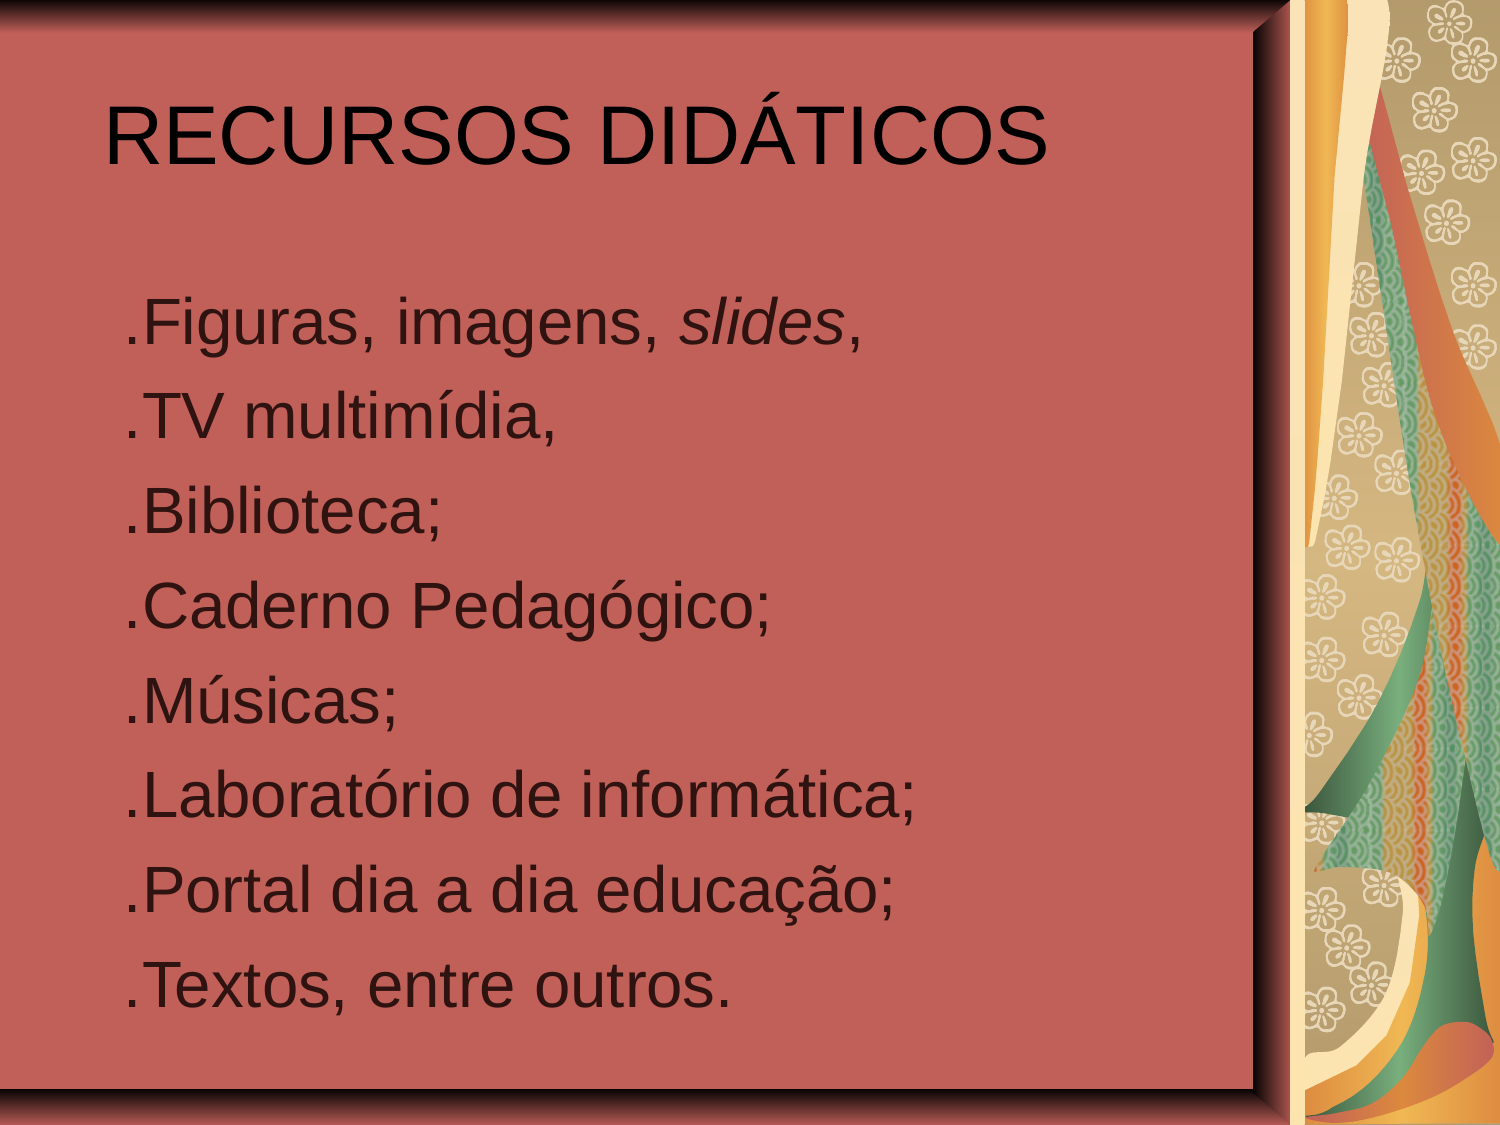

# RECURSOS DIDÁTICOS
.Figuras, imagens, slides,
.TV multimídia,
.Biblioteca;
.Caderno Pedagógico;
.Músicas;
.Laboratório de informática;
.Portal dia a dia educação;
.Textos, entre outros.